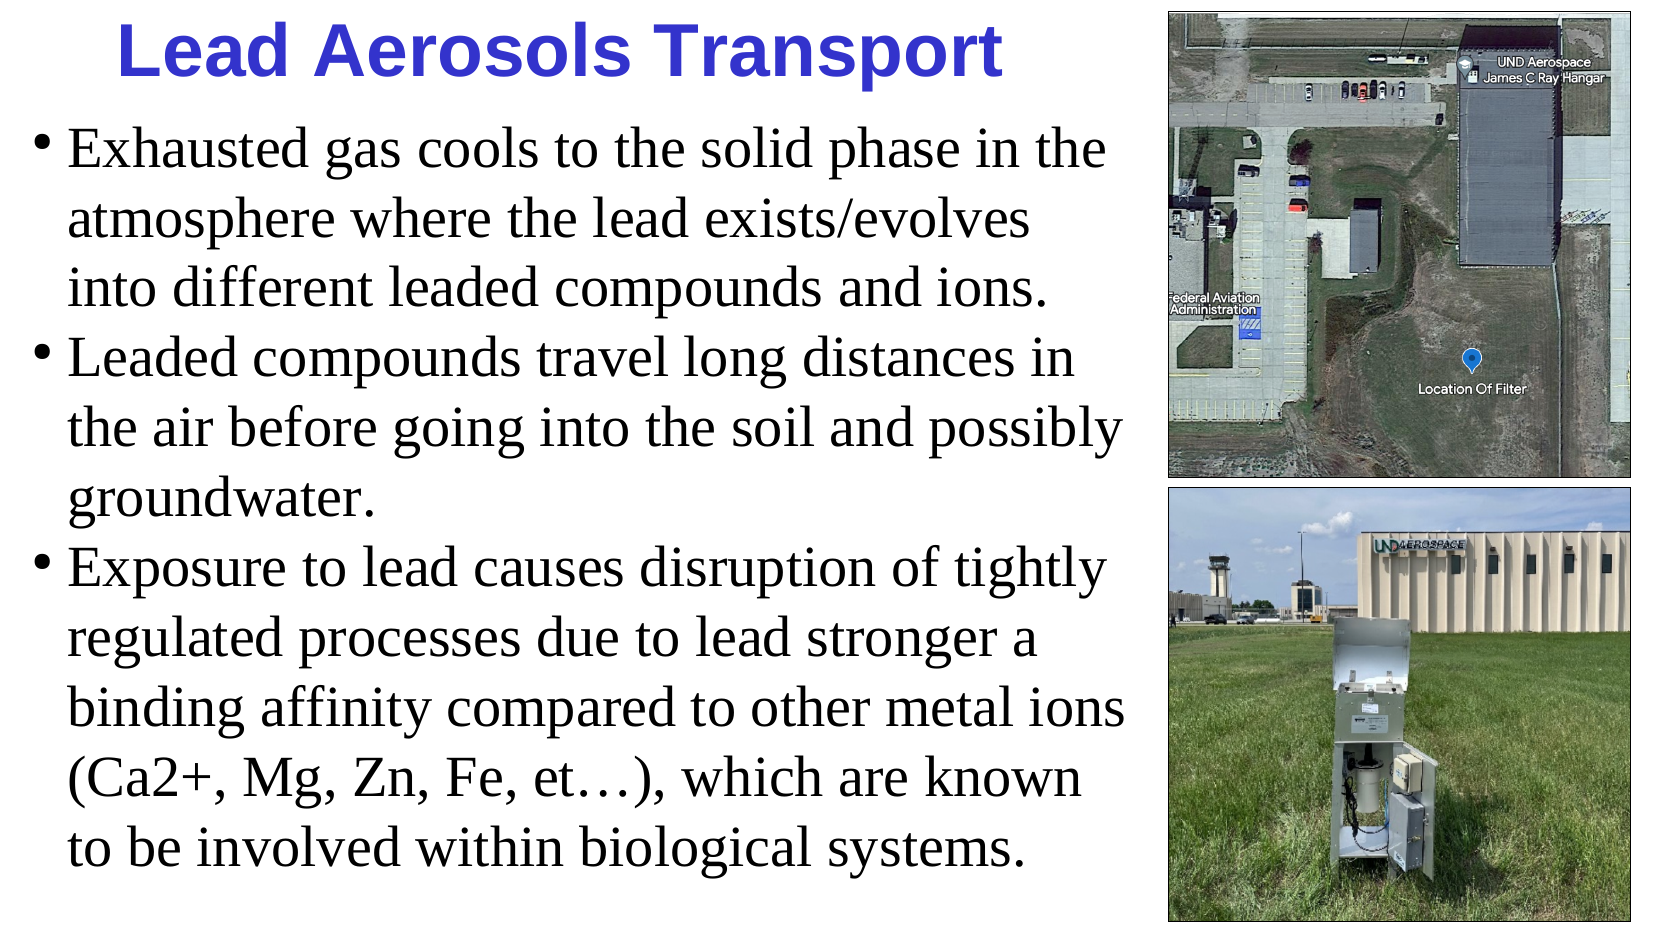

# Lead Aerosols Transport
Exhausted gas cools to the solid phase in the atmosphere where the lead exists/evolves into different leaded compounds and ions.
Leaded compounds travel long distances in the air before going into the soil and possibly groundwater.
Exposure to lead causes disruption of tightly regulated processes due to lead stronger a binding affinity compared to other metal ions (Ca2+, Mg, Zn, Fe, et…), which are known to be involved within biological systems.